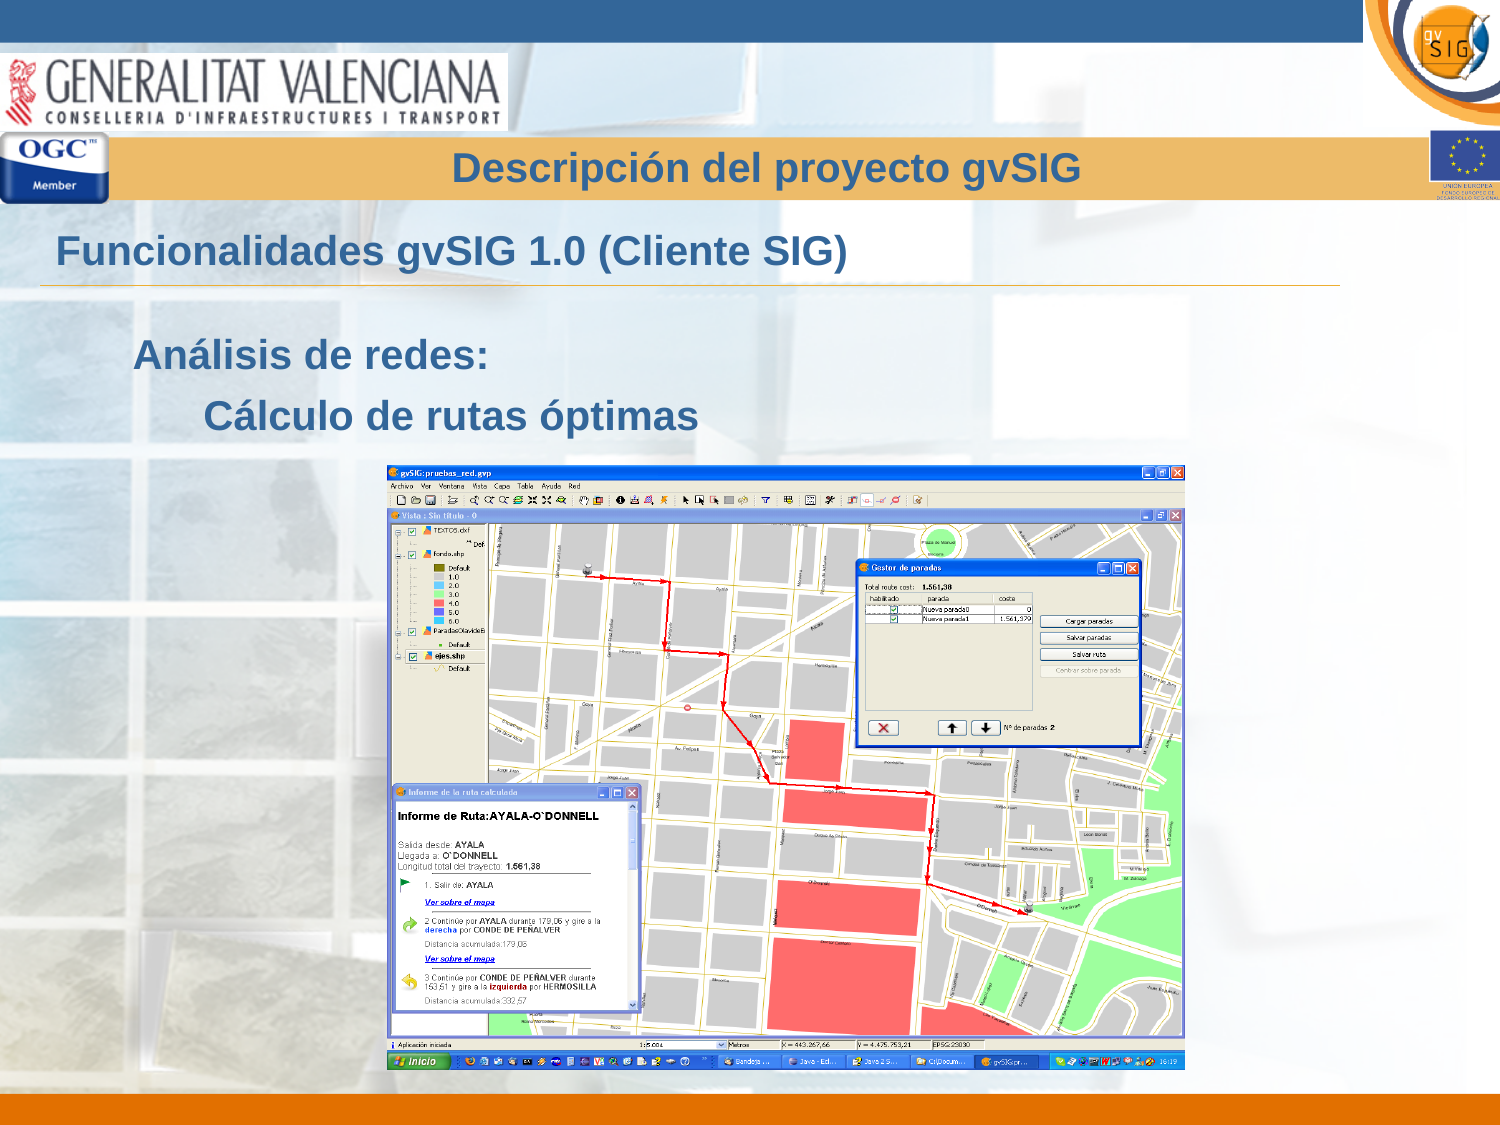

Descripción del proyecto gvSIG
Funcionalidades gvSIG 1.0 (Cliente SIG)
 Análisis de redes:
 Cálculo de rutas óptimas